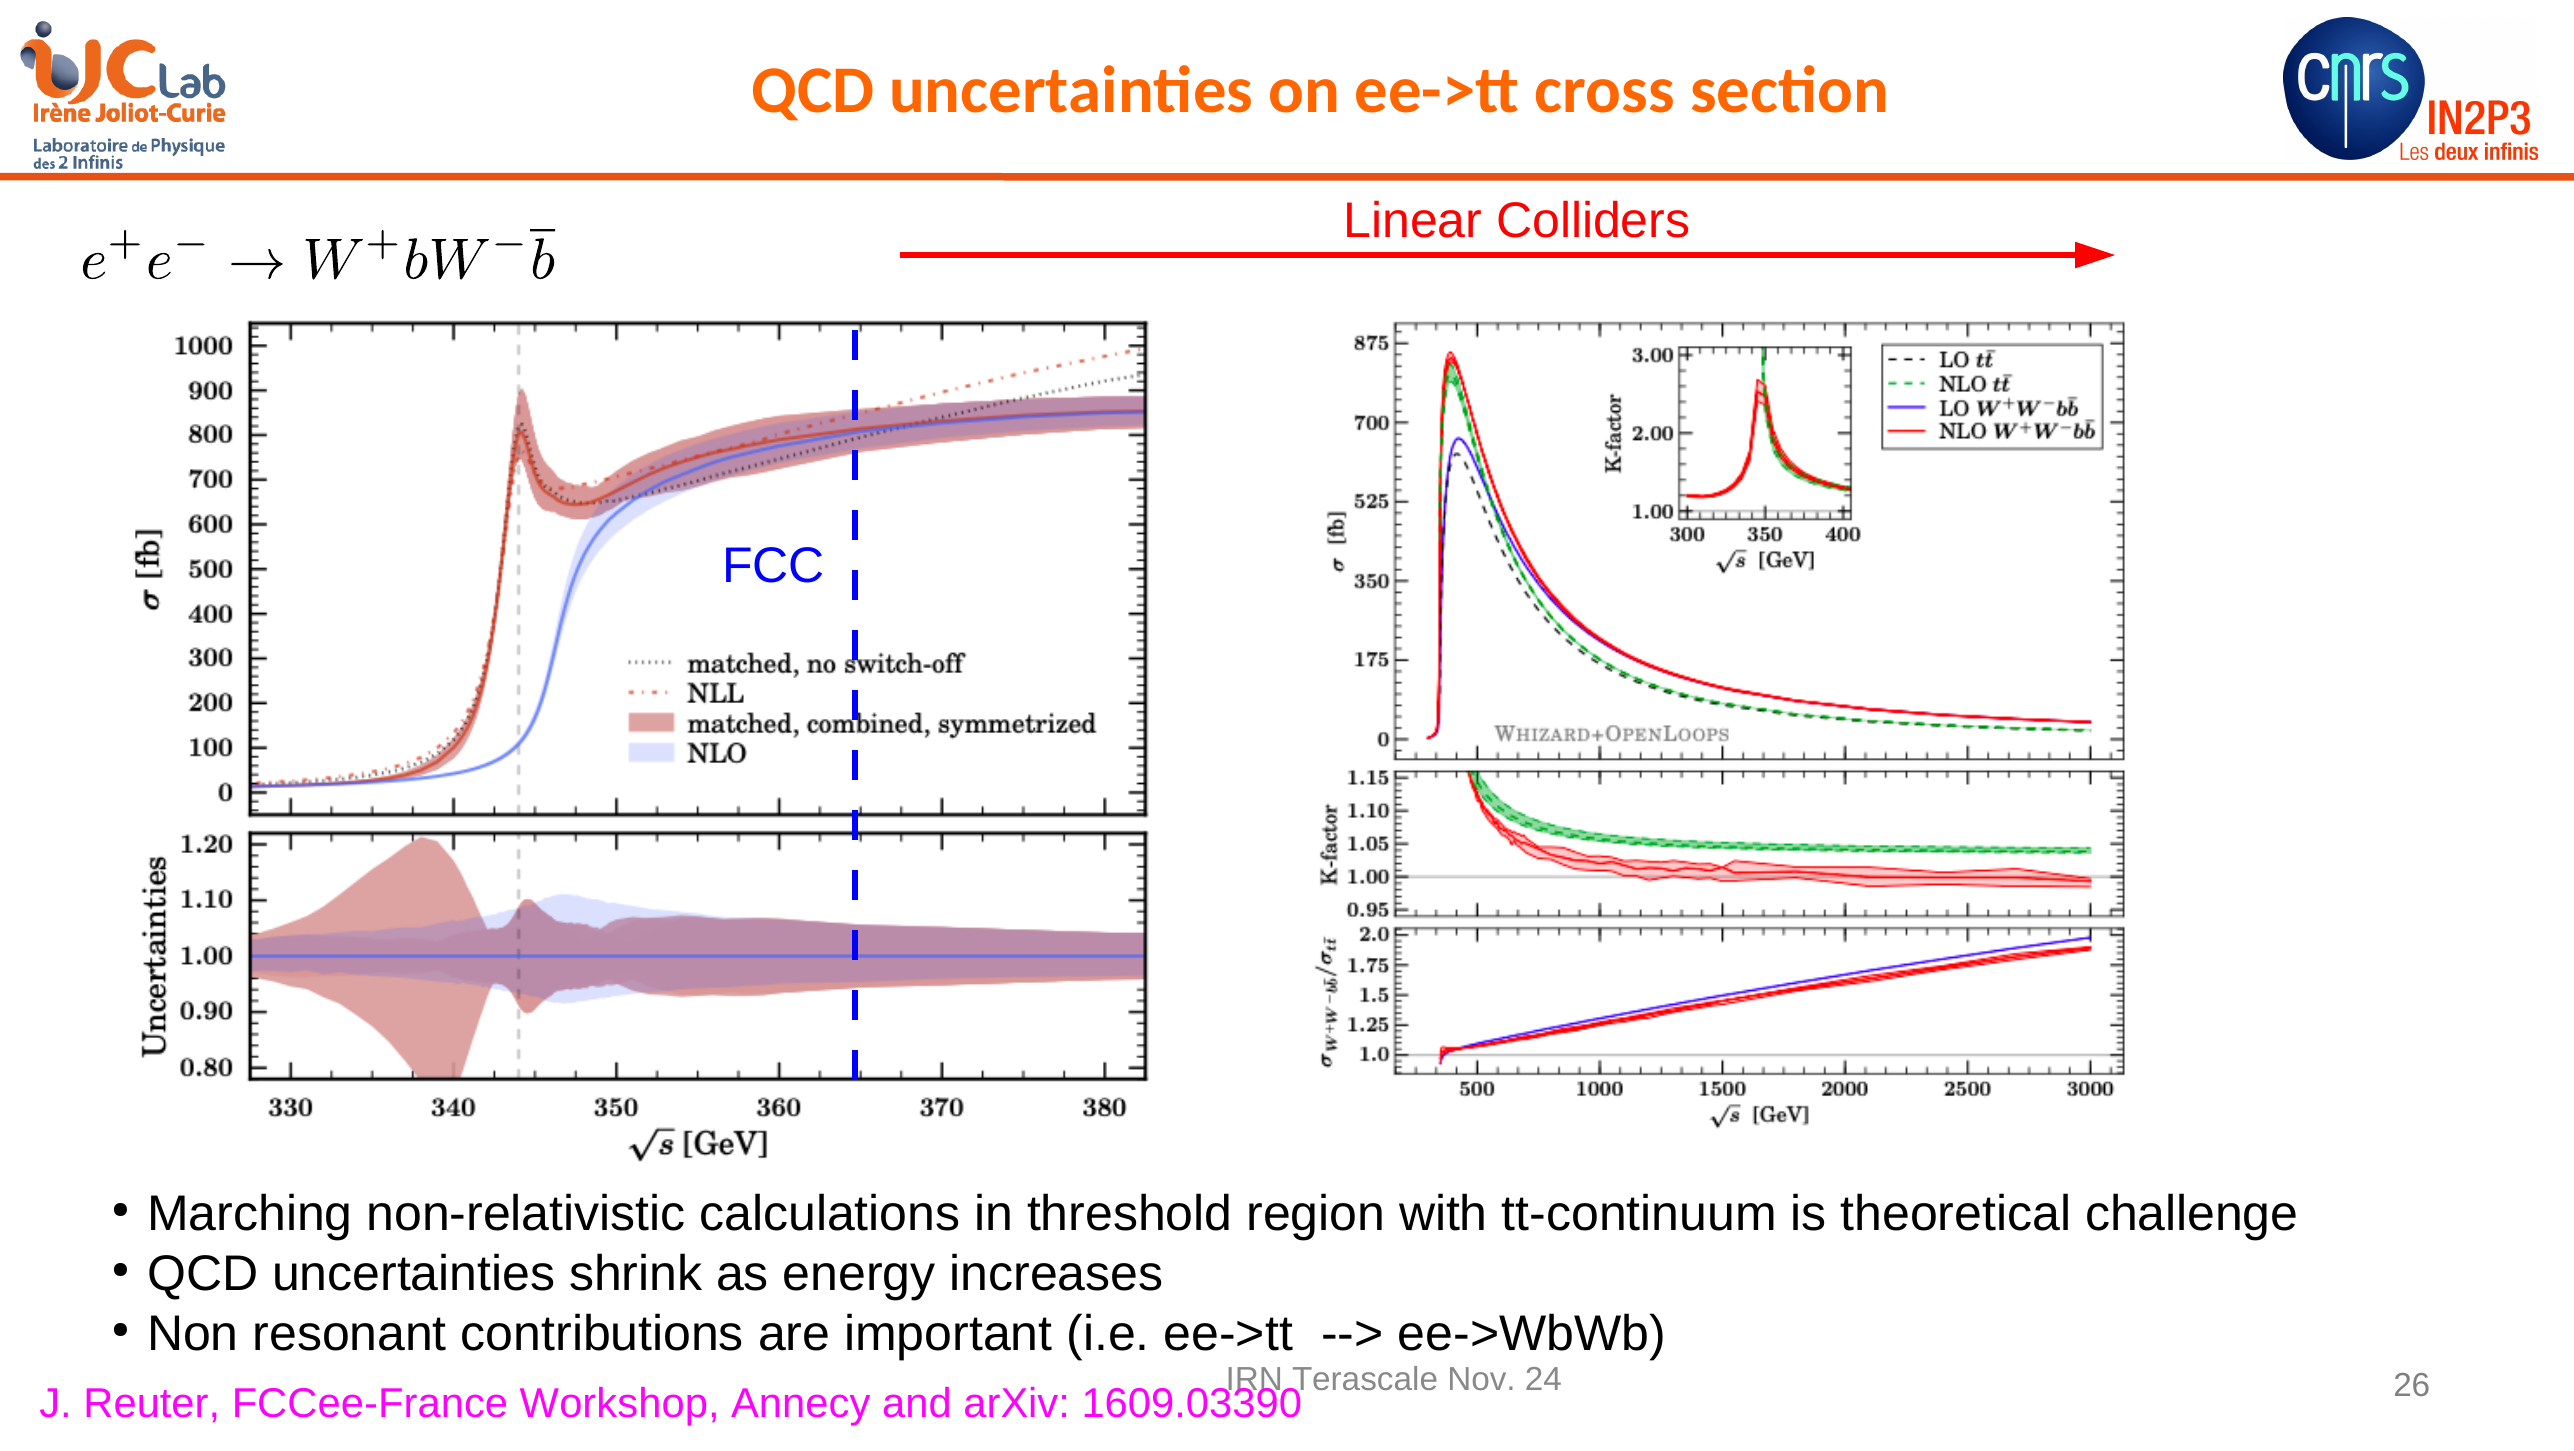

# QCD uncertainties on ee->tt cross section
Linear Colliders
FCC
Marching non-relativistic calculations in threshold region with tt-continuum is theoretical challenge
QCD uncertainties shrink as energy increases
Non resonant contributions are important (i.e. ee->tt --> ee->WbWb)
26
J. Reuter, FCCee-France Workshop, Annecy and arXiv: 1609.03390